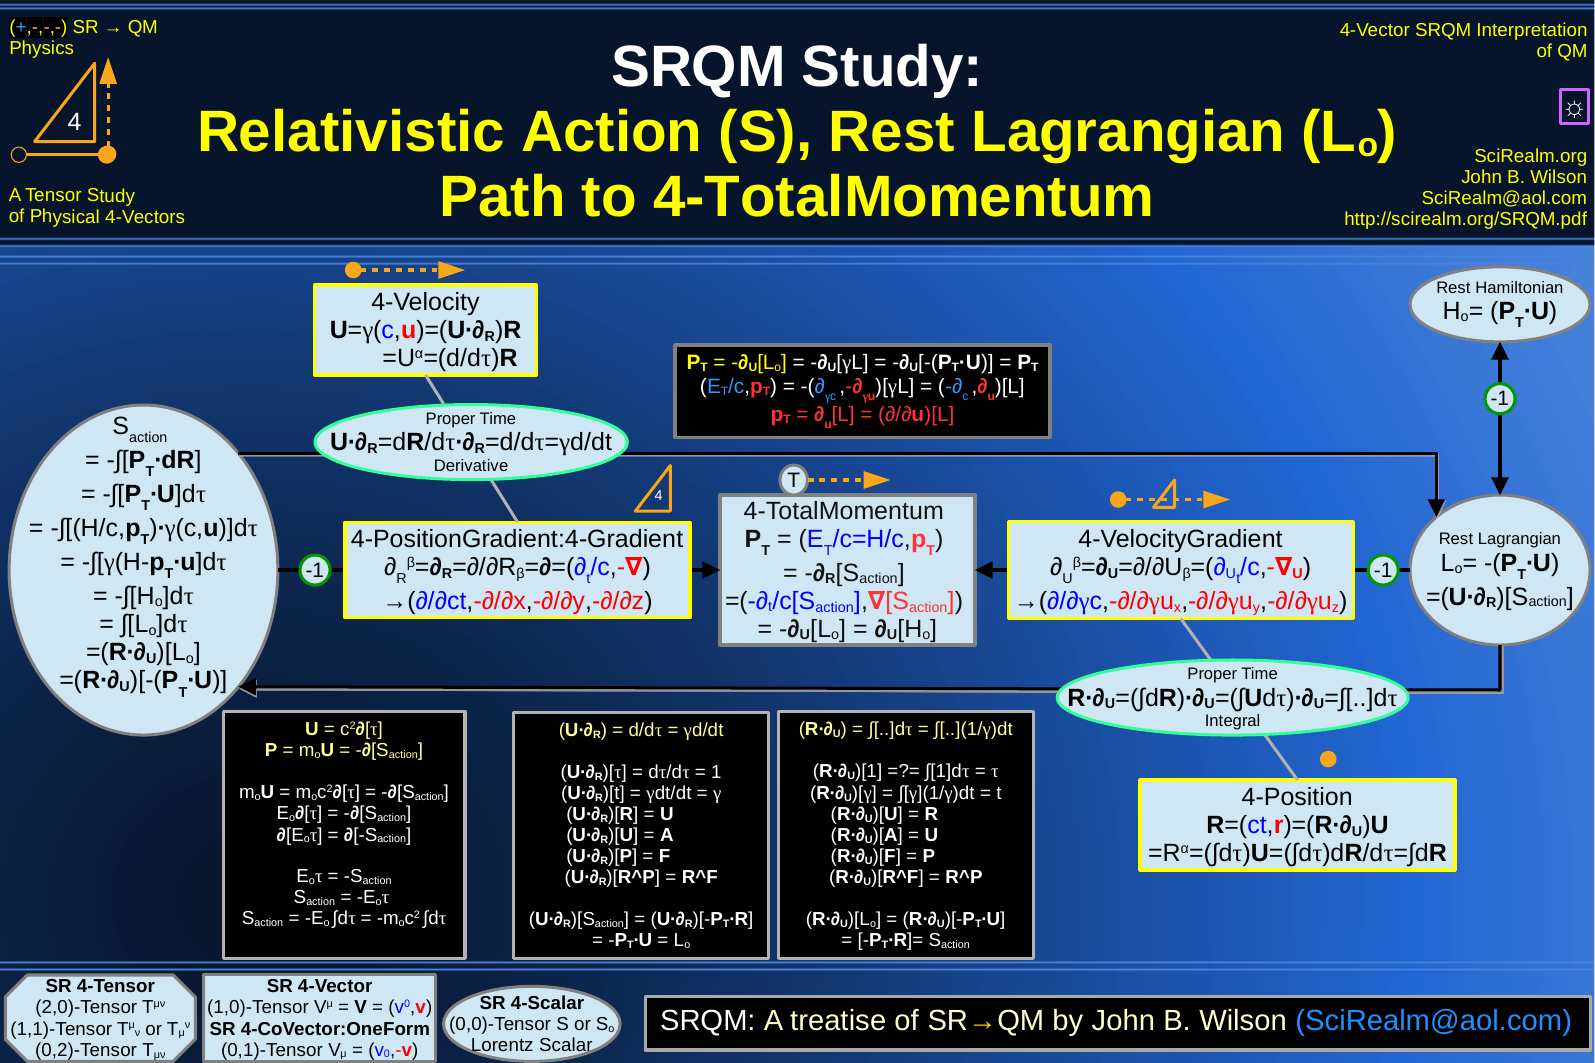

# SRQM Study: Relativistic Action (S), Rest Lagrangian (Lo) Path to 4-TotalMomentum
(+,-,-,-) SR → QM
Physics
A Tensor Study
of Physical 4-Vectors
4-Vector SRQM Interpretation
of QM
SciRealm.org
John B. Wilson
SciRealm@aol.com
http://scirealm.org/SRQM.pdf
4
☼
Rest Hamiltonian
Ho= (PT∙U)
4-Velocity
U=γ(c,u)=(U∙∂R)R
 =Uα=(d/dτ)R
PT = -∂U[Lo] = -∂U[γL] = -∂U[-(PT·U)] = PT
(ET/c,pT) = -(∂γc ,-∂γu)[γL] = (-∂c ,∂u)[L]
pT = ∂u[L] = (∂/∂u)[L]
-1
Proper Time
U∙∂R=dR/dτ∙∂R=d/dτ=γd/dt
Derivative
Saction
= -∫[PT∙dR]
= -∫[PT∙U]dτ
= -∫[(H/c,pT)∙γ(c,u)]dτ
= -∫[γ(H-pT∙u]dτ
= -∫[Ho]dτ
= ∫[Lo]dτ
=(R∙∂U)[Lo]
=(R∙∂U)[-(PT∙U)]
T
4
4-TotalMomentum
PT = (ET/c=H/c,pT)
= -∂R[Saction]
=(-∂t/c[Saction],∇[Saction])
= -∂U[Lo] = ∂U[Ho]
Rest Lagrangian
Lo= -(PT∙U)
=(U∙∂R)[Saction]
4-VelocityGradient
∂Uβ=∂U=∂/∂Uβ=(∂Ut/c,-∇U)
→(∂/∂γc,-∂/∂γux,-∂/∂γuy,-∂/∂γuz)
4-PositionGradient:4-Gradient
∂Rβ=∂R=∂/∂Rβ=∂=(∂t/c,-∇)
→(∂/∂ct,-∂/∂x,-∂/∂y,-∂/∂z)
-1
-1
Proper Time
R∙∂U=(∫dR)∙∂U=(∫Udτ)∙∂U=∫[..]dτ
Integral
(R∙∂U) = ∫[..]dτ = ∫[..](1/γ)dt
(R∙∂U)[1] =?= ∫[1]dτ = τ
(R∙∂U)[γ] = ∫[γ](1/γ)dt = t
(R∙∂U)[U] = R
(R∙∂U)[A] = U
(R∙∂U)[F] = P
(R∙∂U)[R^F] = R^P
(R∙∂U)[Lo] = (R∙∂U)[-PT∙U]
= [-PT∙R]= Saction
U = c2∂[τ]
P = moU = -∂[Saction]
moU = moc2∂[τ] = -∂[Saction]
Eo∂[τ] = -∂[Saction]
∂[Eoτ] = ∂[-Saction]
Eoτ = -Saction
Saction = -Eoτ
Saction = -Eo ∫dτ = -moc2 ∫dτ
(U∙∂R) = d/dτ = γd/dt
(U∙∂R)[τ] = dτ/dτ = 1
(U∙∂R)[t] = γdt/dt = γ
(U∙∂R)[R] = U
(U∙∂R)[U] = A
(U∙∂R)[P] = F
(U∙∂R)[R^P] = R^F
(U∙∂R)[Saction] = (U∙∂R)[-PT∙R]
= -PT∙U = Lo
4-Position
R=(ct,r)=(R∙∂U)U
=Rα=(∫dτ)U=(∫dτ)dR/dτ=∫dR
SR 4-Tensor
(2,0)-Tensor Tμν
(1,1)-Tensor Tμν or Tμν
(0,2)-Tensor Tμν
SR 4-Vector
(1,0)-Tensor Vμ = V = (v0,v)
SR 4-CoVector:OneForm
(0,1)-Tensor Vμ = (v0,-v)
SR 4-Scalar
(0,0)-Tensor S or So
Lorentz Scalar
SRQM: A treatise of SR→QM by John B. Wilson (SciRealm@aol.com)